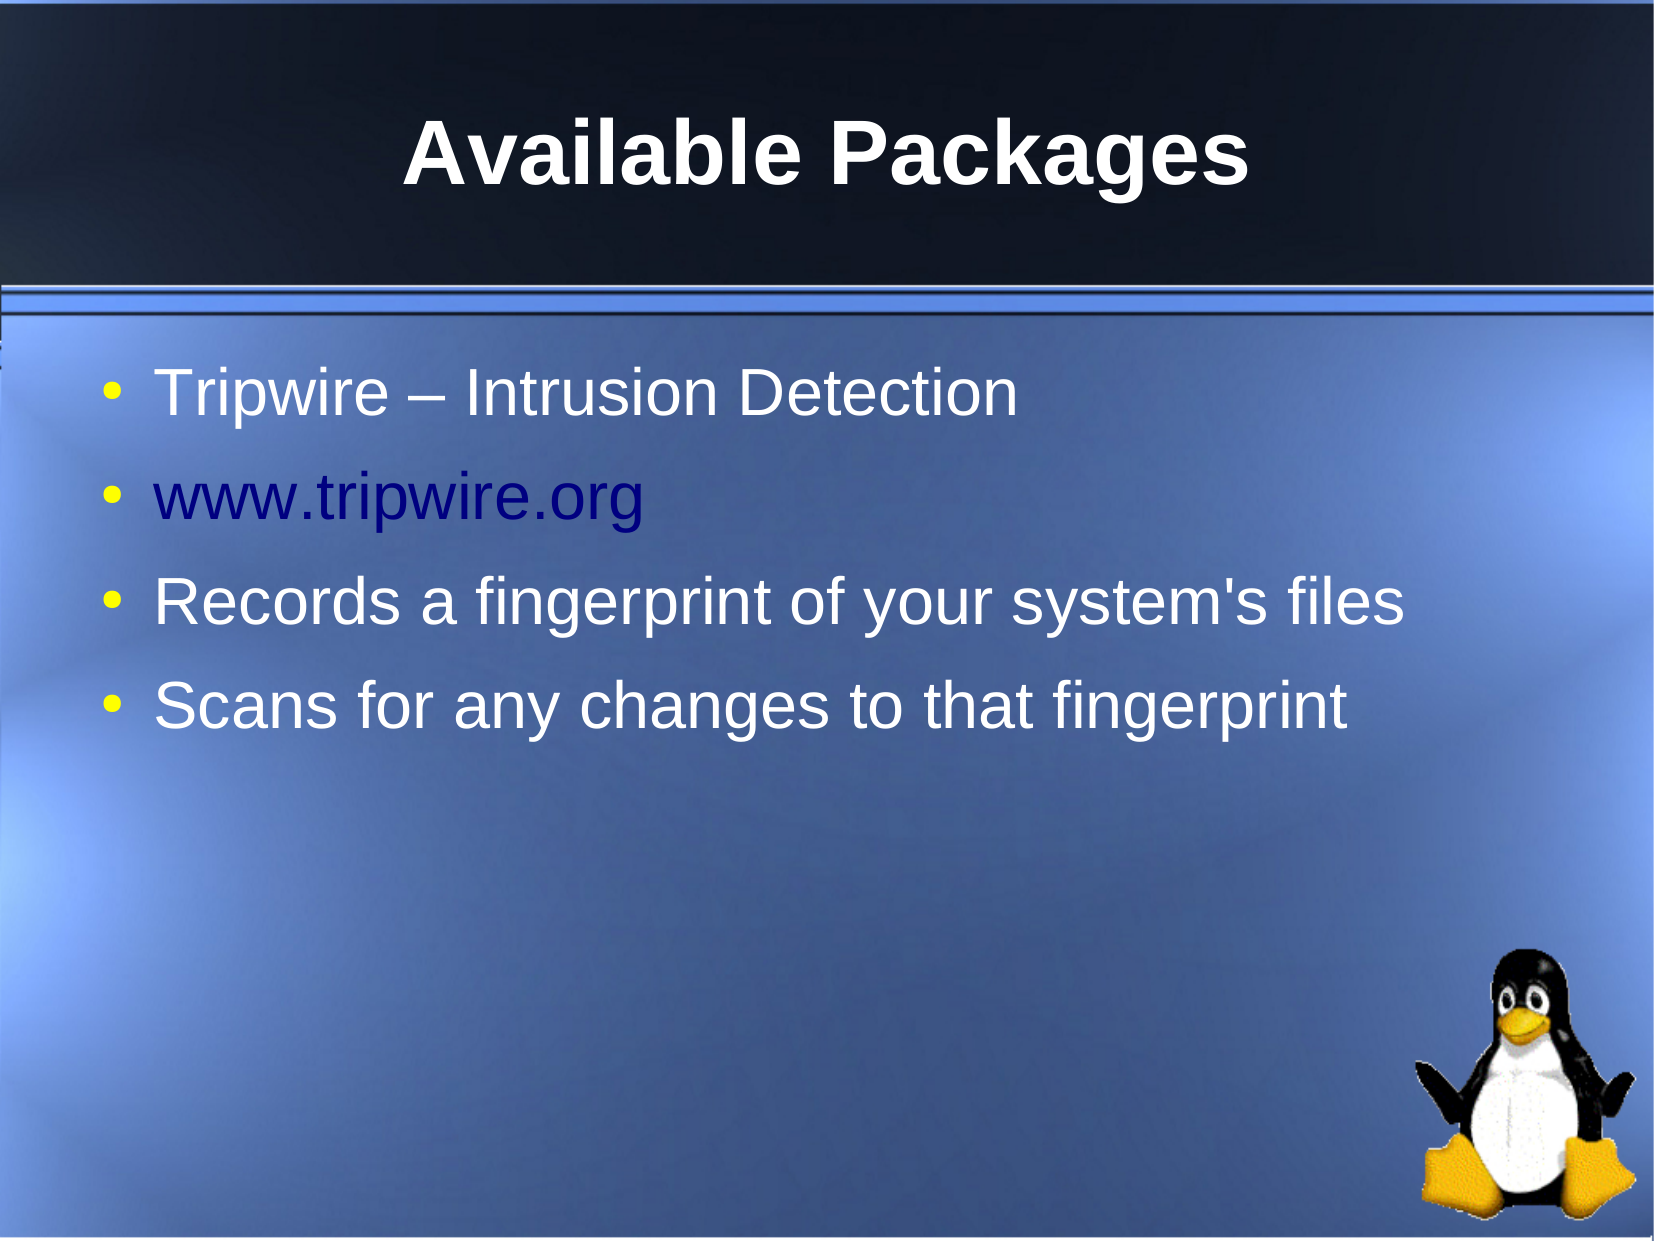

# Available Packages
Tripwire – Intrusion Detection
www.tripwire.org
Records a fingerprint of your system's files
Scans for any changes to that fingerprint